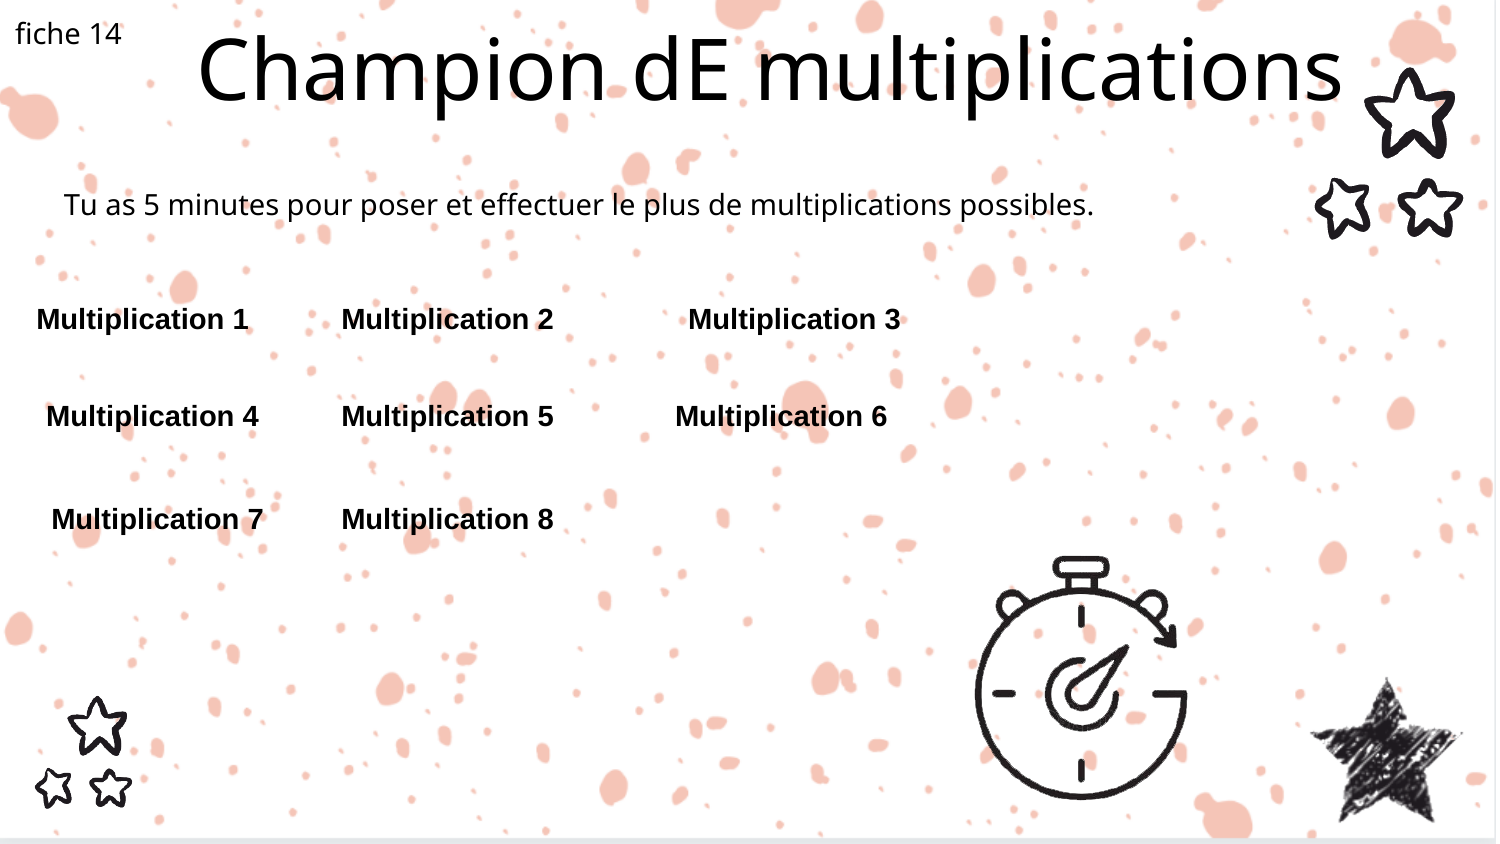

fiche 14
Champion dE multiplications
Tu as 5 minutes pour poser et effectuer le plus de multiplications possibles.
Multiplication 1
Multiplication 2
Multiplication 3
Multiplication 4
Multiplication 5
Multiplication 6
Multiplication 7
Multiplication 8